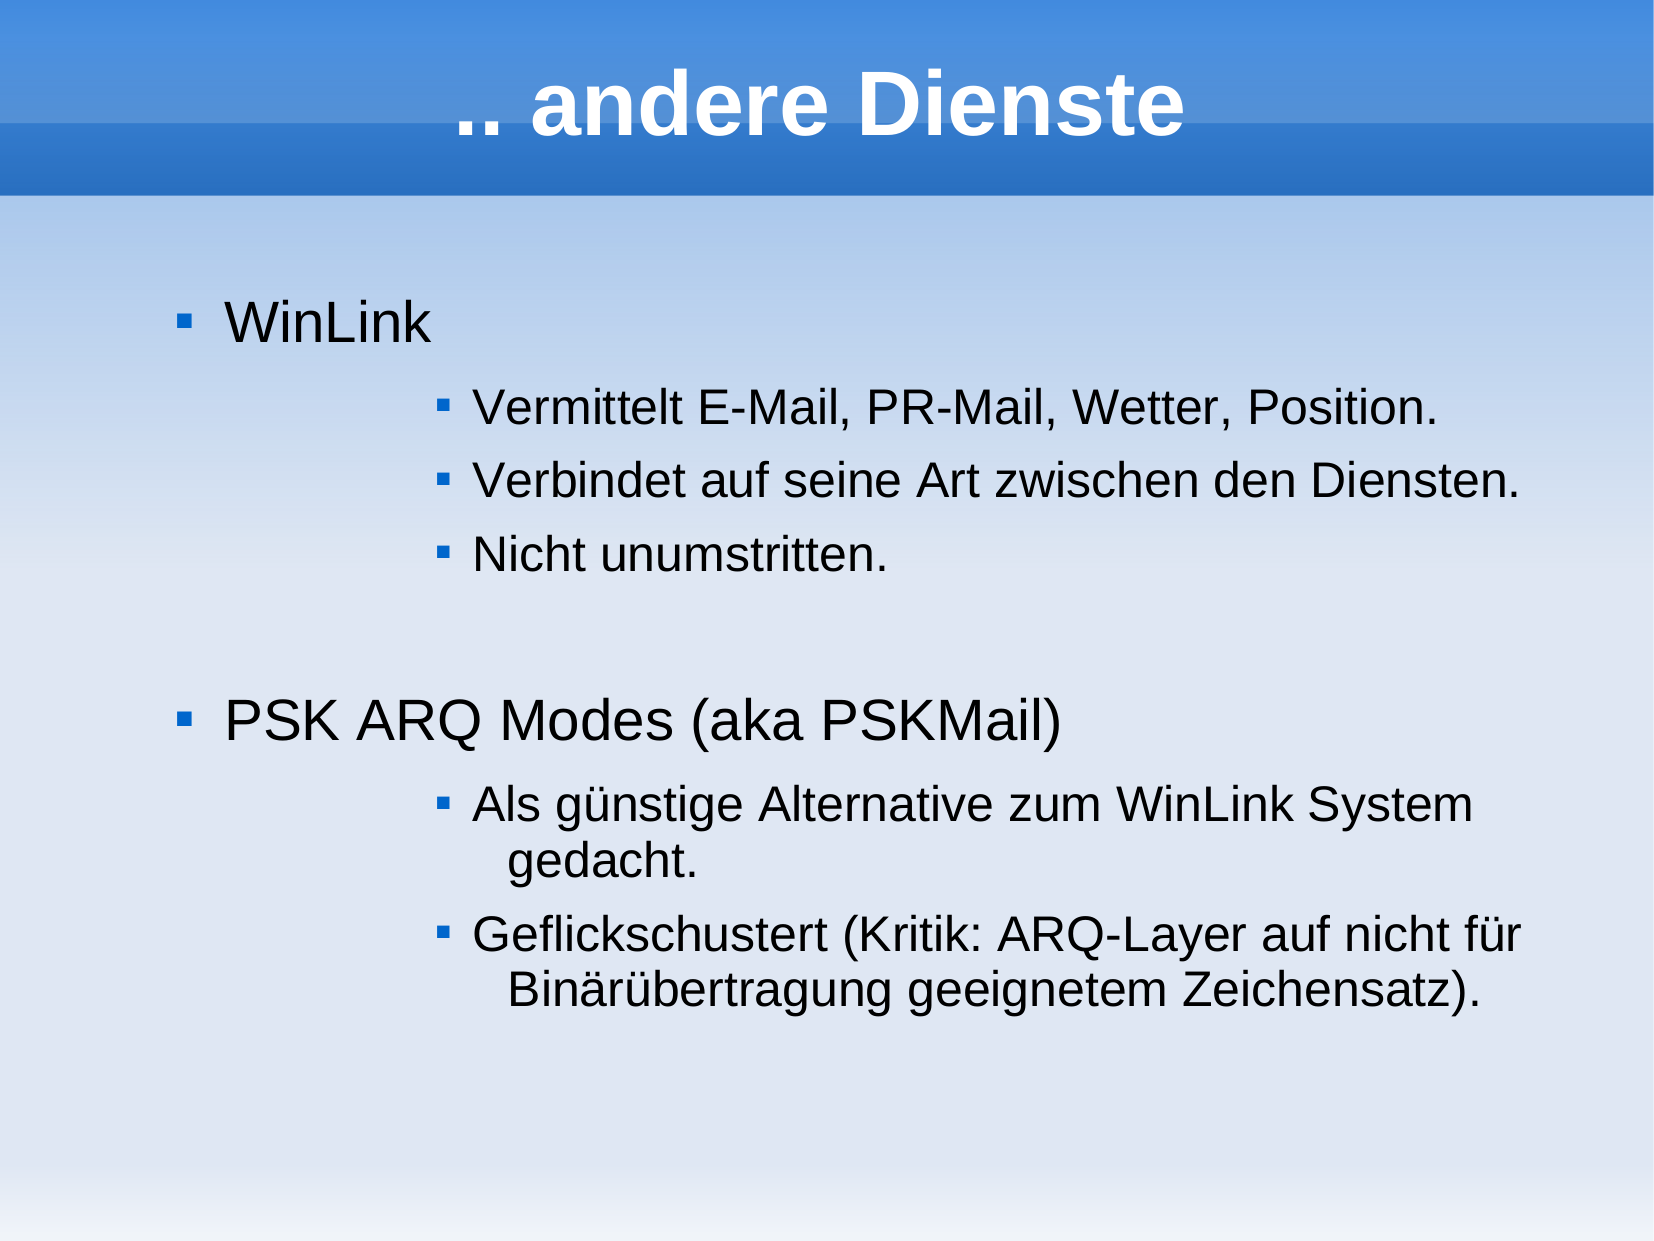

# .. andere Dienste
WinLink
Vermittelt E-Mail, PR-Mail, Wetter, Position.
Verbindet auf seine Art zwischen den Diensten.
Nicht unumstritten.
PSK ARQ Modes (aka PSKMail)
Als günstige Alternative zum WinLink System gedacht.
Geflickschustert (Kritik: ARQ-Layer auf nicht für Binärübertragung geeignetem Zeichensatz).